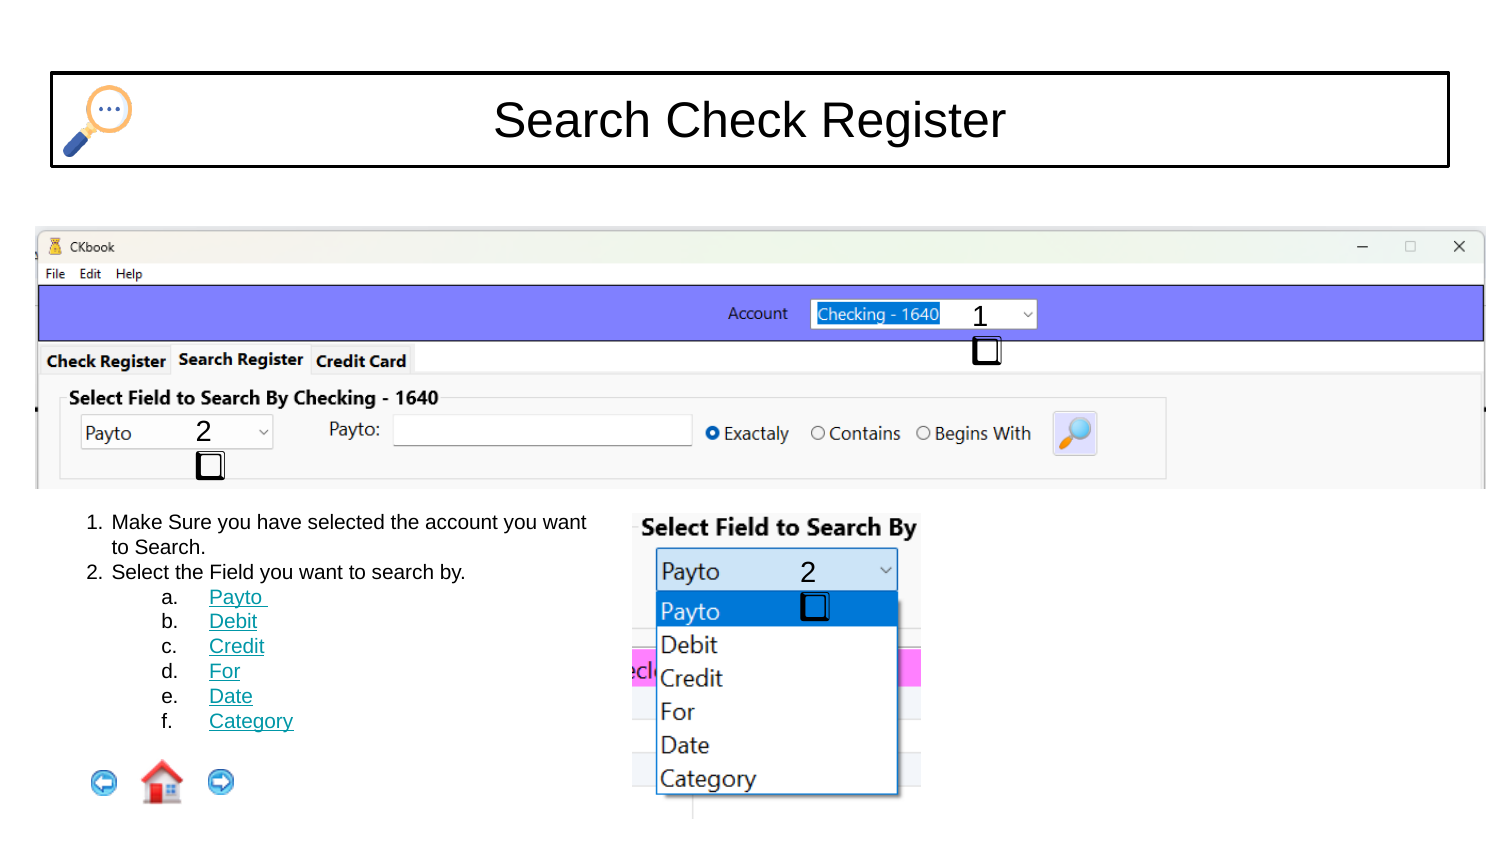

# Search Check Register
1️⃣
2️⃣
Make Sure you have selected the account you want to Search.
Select the Field you want to search by.
Payto
Debit
Credit
For
Date
Category
2️⃣